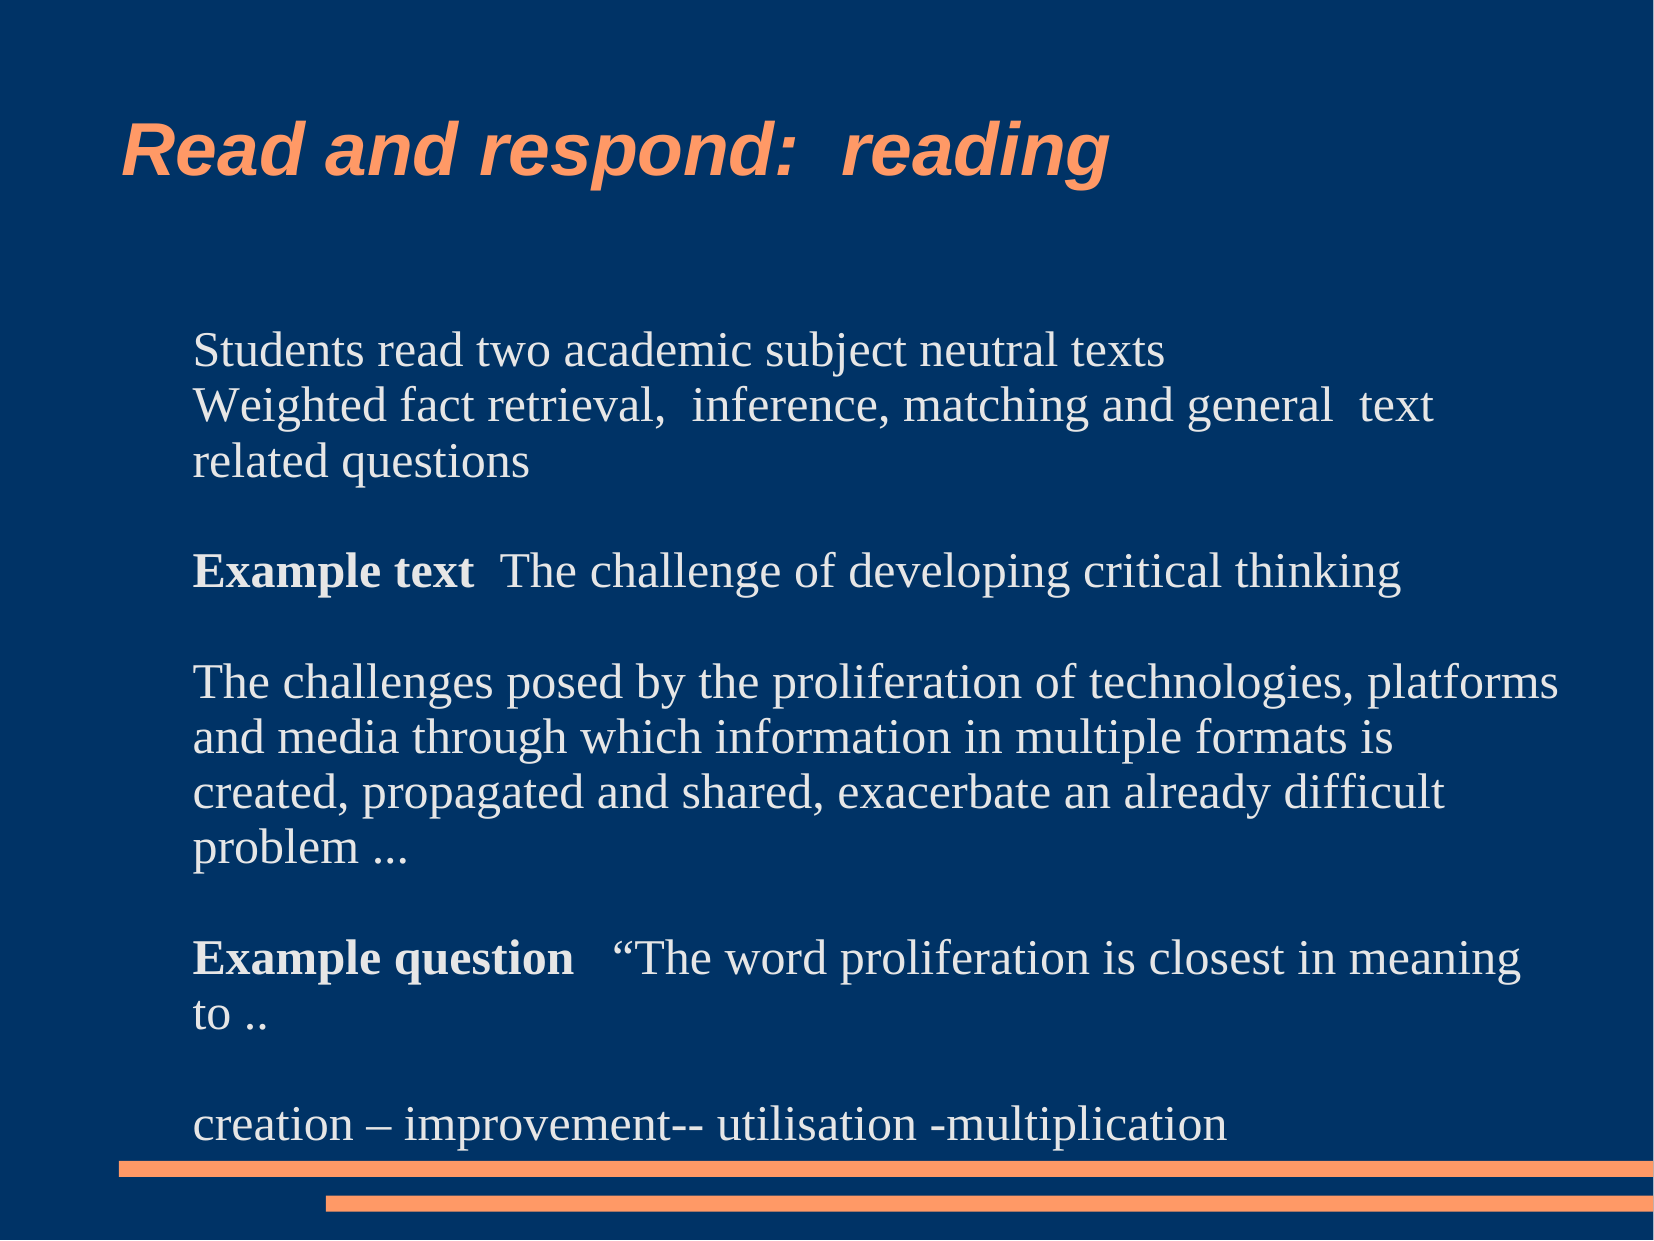

# Read and respond: reading
Students read two academic subject neutral texts
Weighted fact retrieval, inference, matching and general text related questions
Example text The challenge of developing critical thinking
The challenges posed by the proliferation of technologies, platforms and media through which information in multiple formats is created, propagated and shared, exacerbate an already difficult problem ...
Example question “The word proliferation is closest in meaning to ..
creation – improvement-- utilisation -multiplication